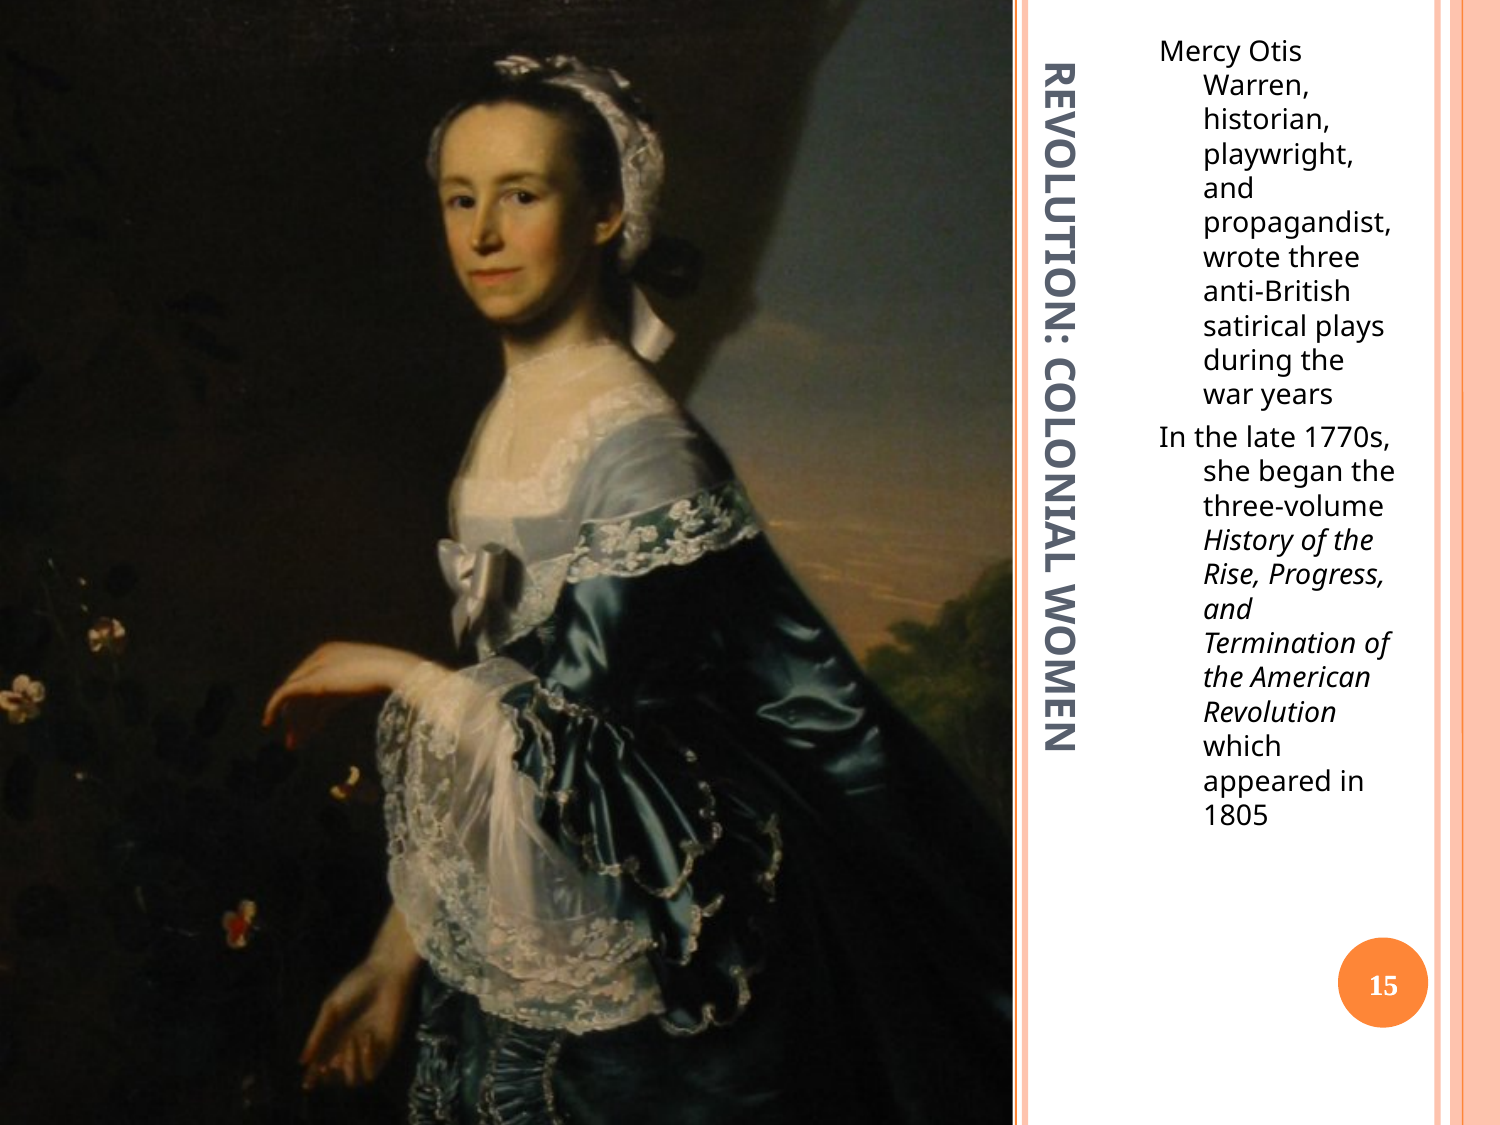

Mercy Otis Warren, historian, playwright, and propagandist, wrote three anti-British satirical plays during the war years
In the late 1770s, she began the three-volume History of the Rise, Progress, and Termination of the American Revolution which appeared in 1805
# Revolution: Colonial Women